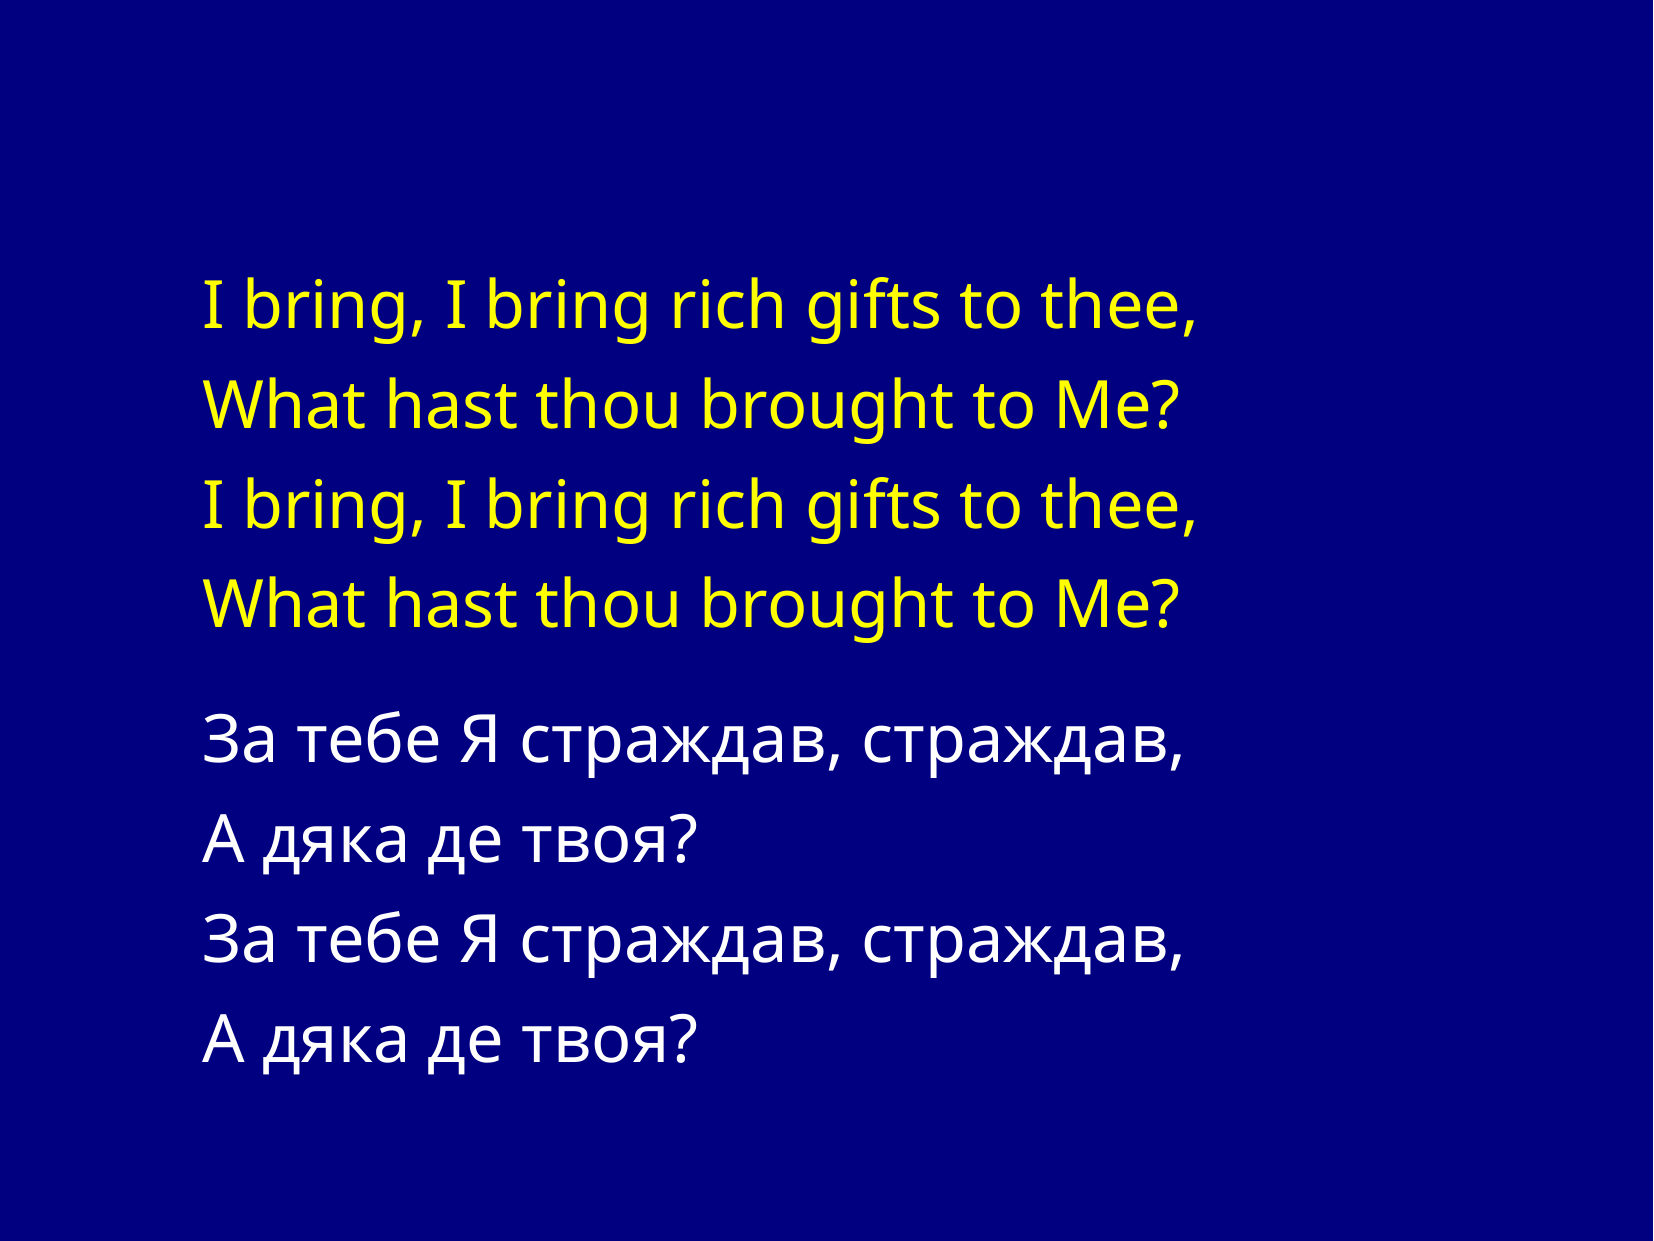

I bring, I bring rich gifts to thee,
	What hast thou brought to Me?
	I bring, I bring rich gifts to thee,
	What hast thou brought to Me?
	За тебе Я страждав, страждав,
	А дяка де твоя?
	За тебе Я страждав, страждав,
	А дяка де твоя?